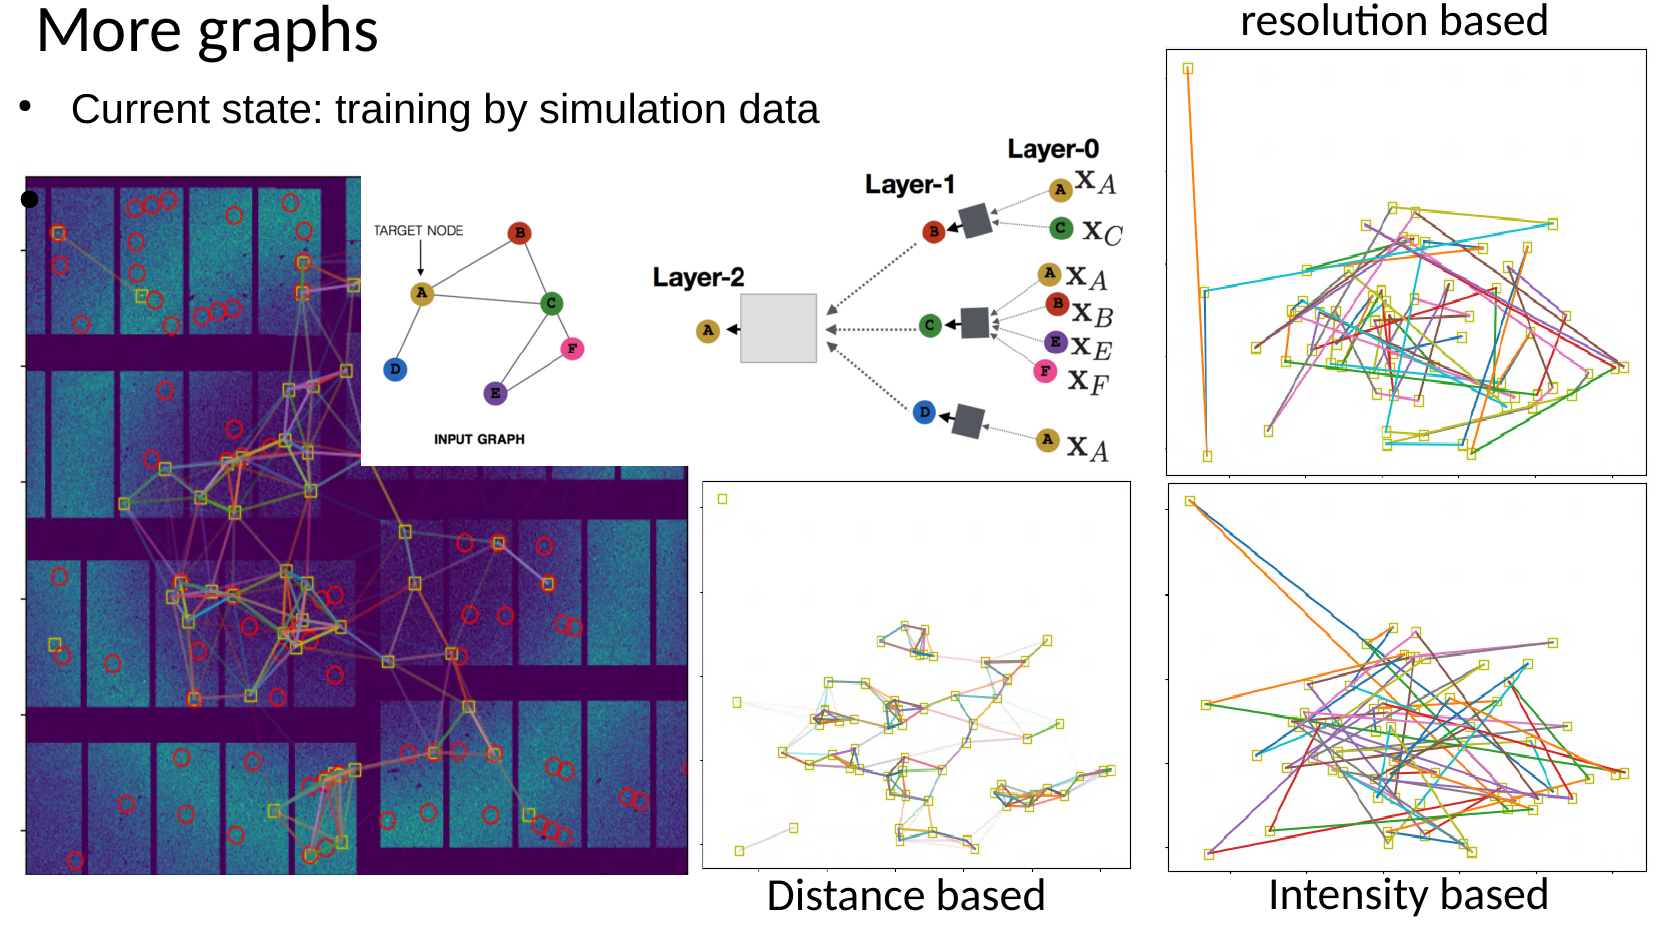

# More graphs
resolution based
Current state: training by simulation data
Intensity based
Distance based